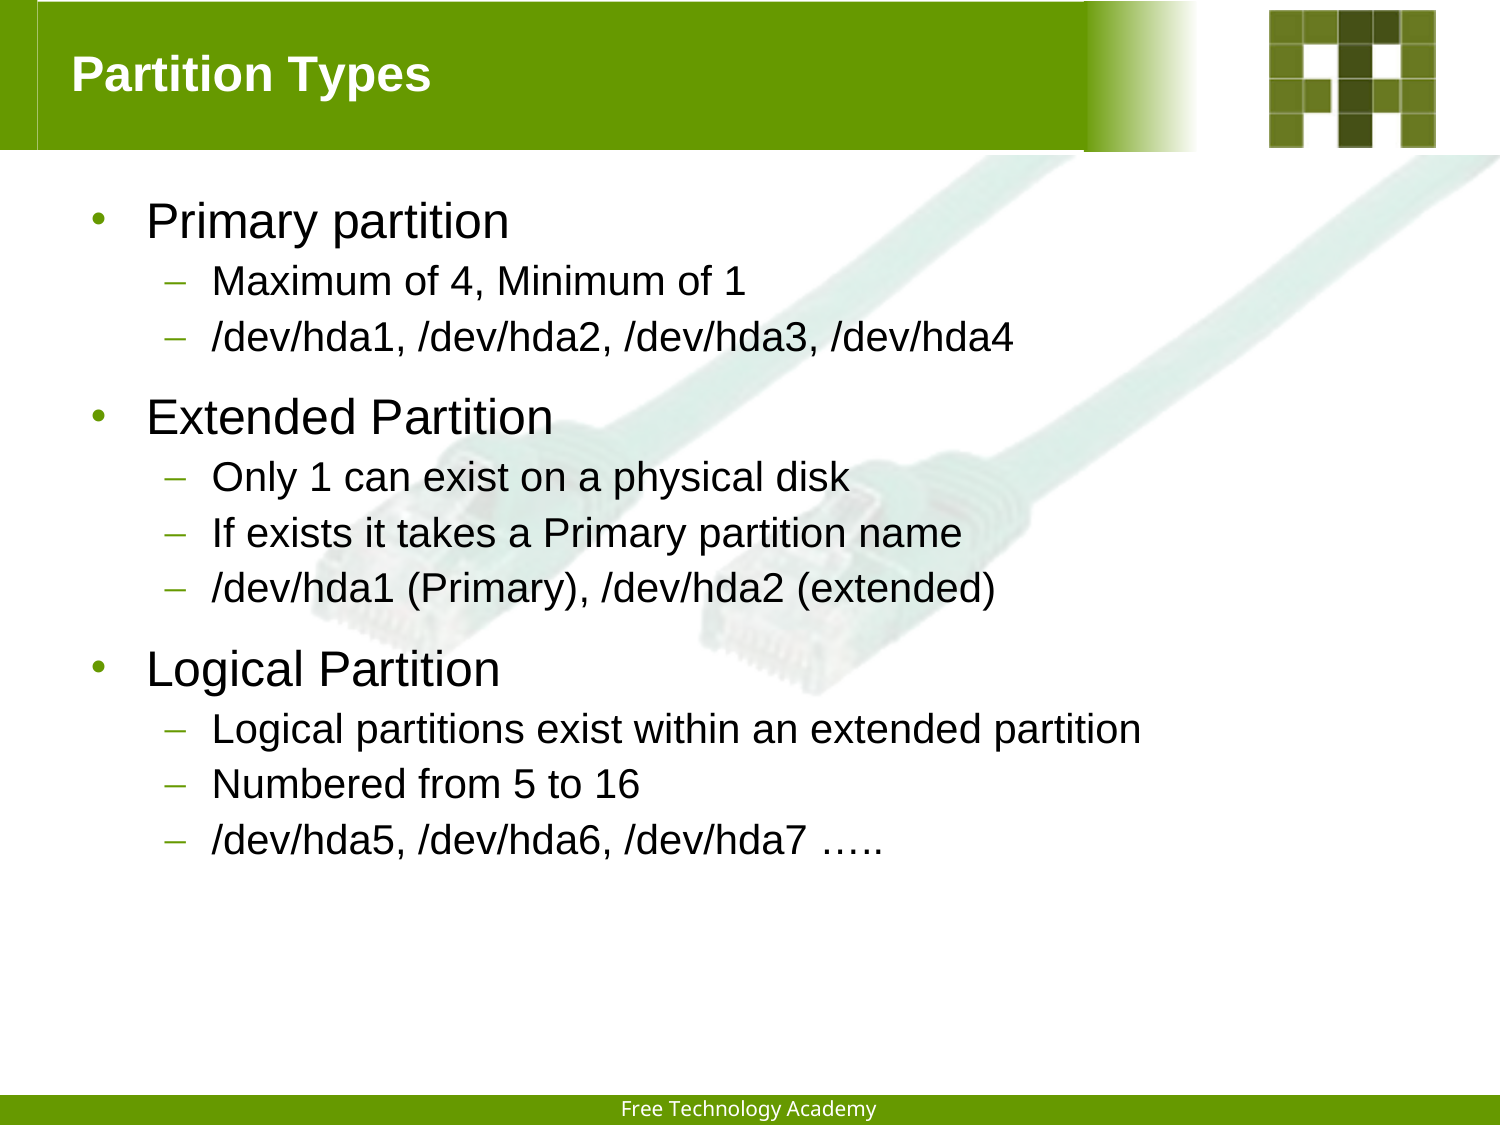

Partition Types
# Primary partition
Maximum of 4, Minimum of 1
/dev/hda1, /dev/hda2, /dev/hda3, /dev/hda4
Extended Partition
Only 1 can exist on a physical disk
If exists it takes a Primary partition name
/dev/hda1 (Primary), /dev/hda2 (extended)
Logical Partition
Logical partitions exist within an extended partition
Numbered from 5 to 16
/dev/hda5, /dev/hda6, /dev/hda7 …..